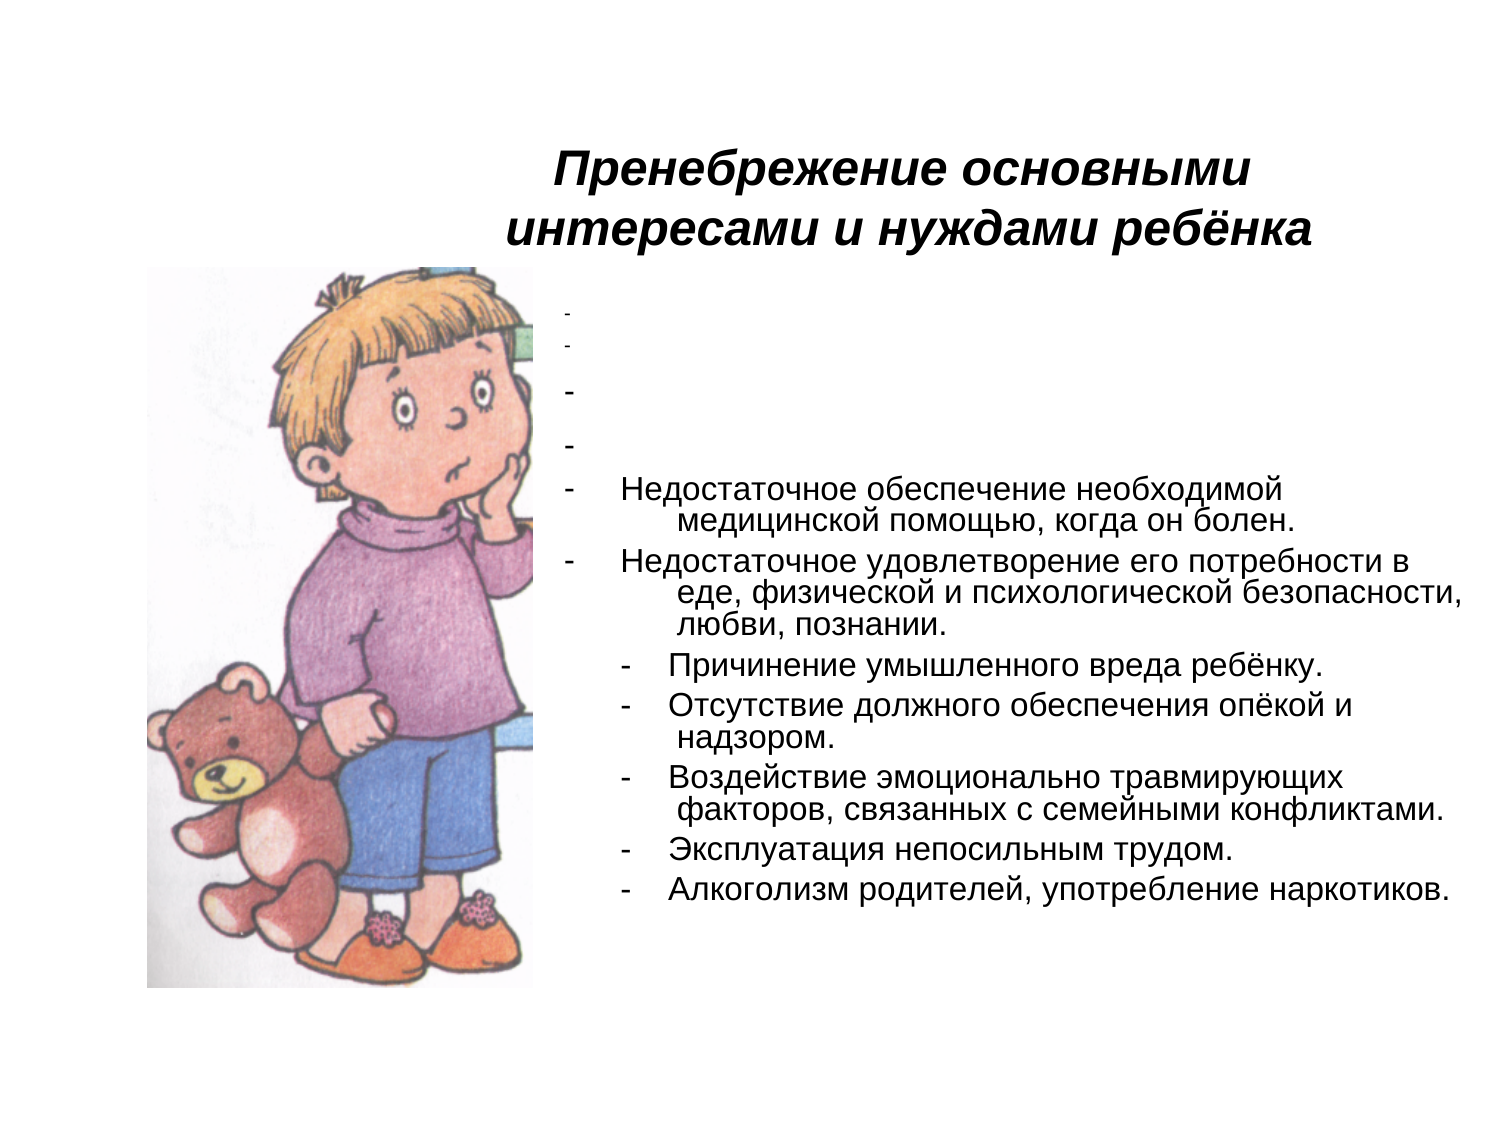

Пренебрежение основными
интересами и нуждами ребёнка
# Недостаточное обеспечение необходимой медицинской помощью, когда он болен.
Недостаточное удовлетворение его потребности в еде, физической и психологической безопасности, любви, познании.
- Причинение умышленного вреда ребёнку.
- Отсутствие должного обеспечения опёкой и надзором.
- Воздействие эмоционально травмирующих факторов, связанных с семейными конфликтами.
- Эксплуатация непосильным трудом.
- Алкоголизм родителей, употребление наркотиков.